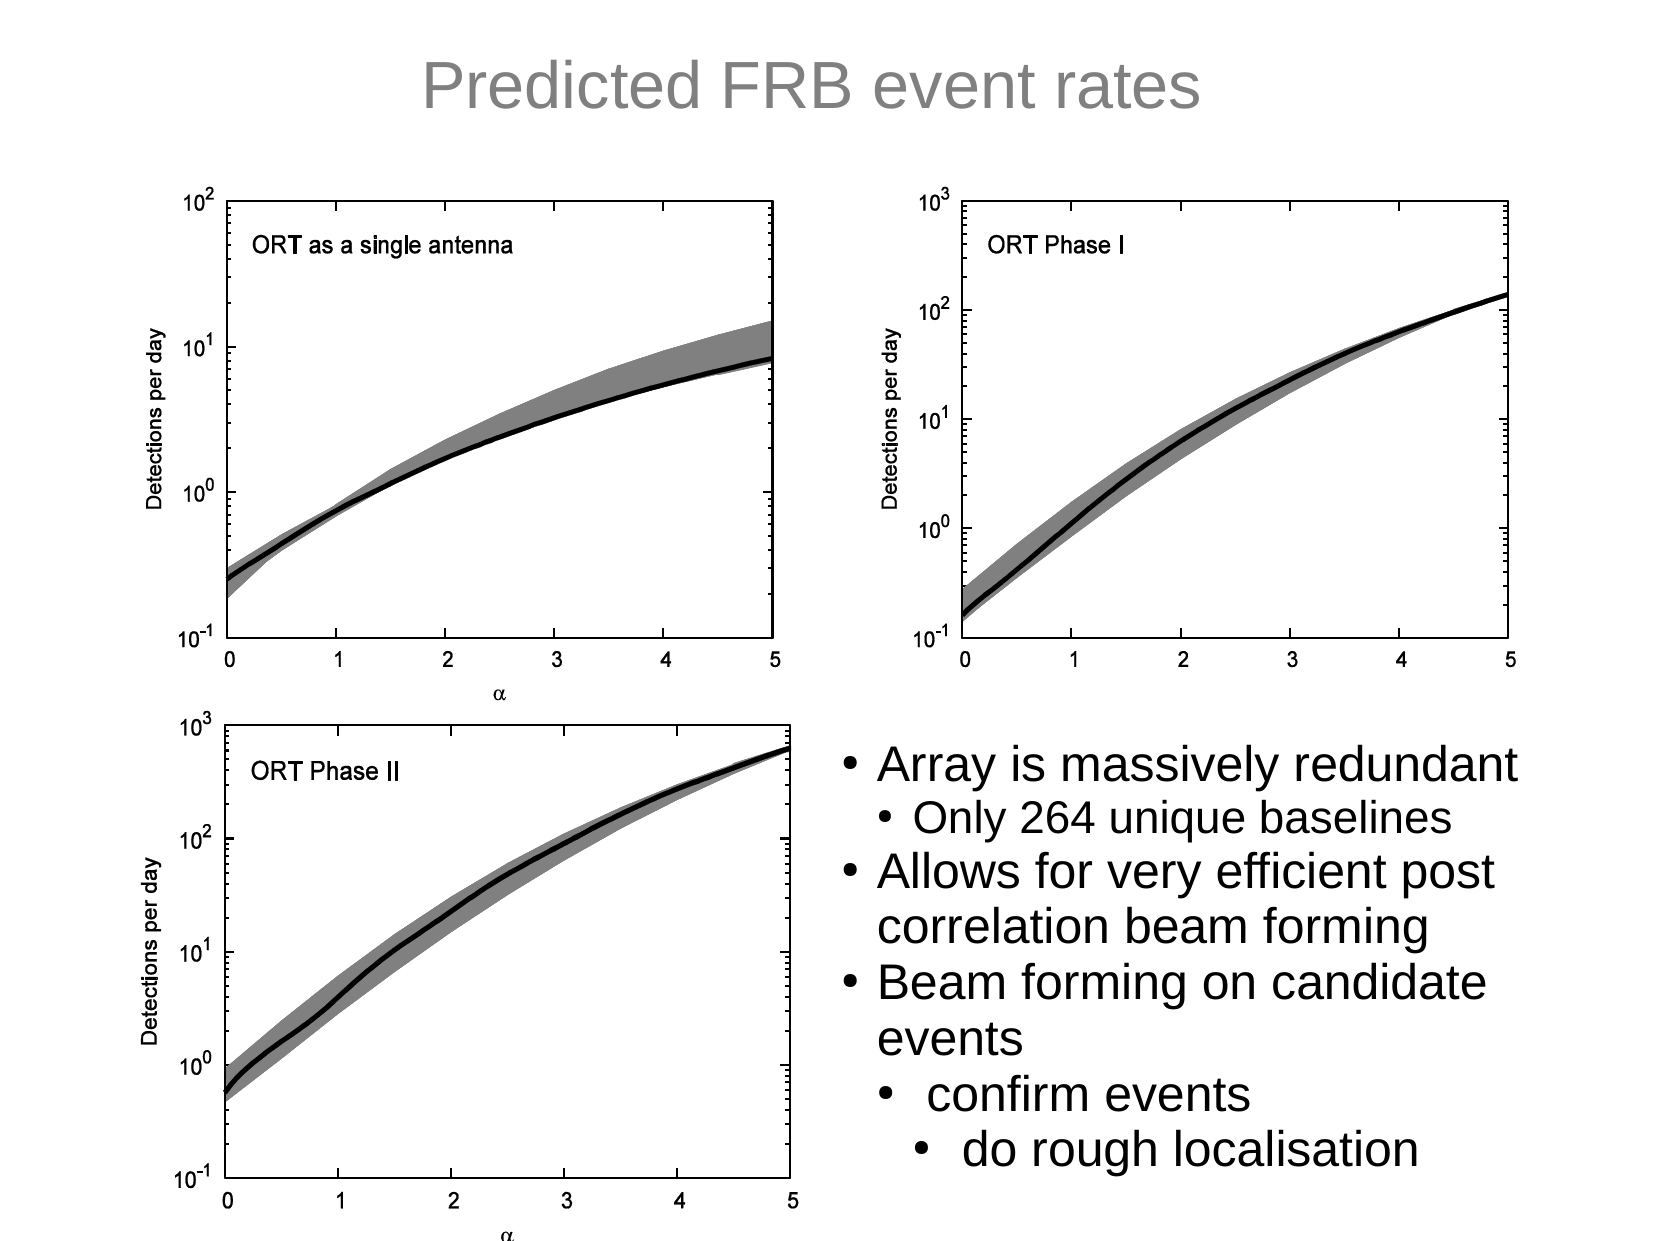

Predicted FRB event rates
Array is massively redundant
Only 264 unique baselines
Allows for very efficient post correlation beam forming
Beam forming on candidate events
 confirm events
 do rough localisation